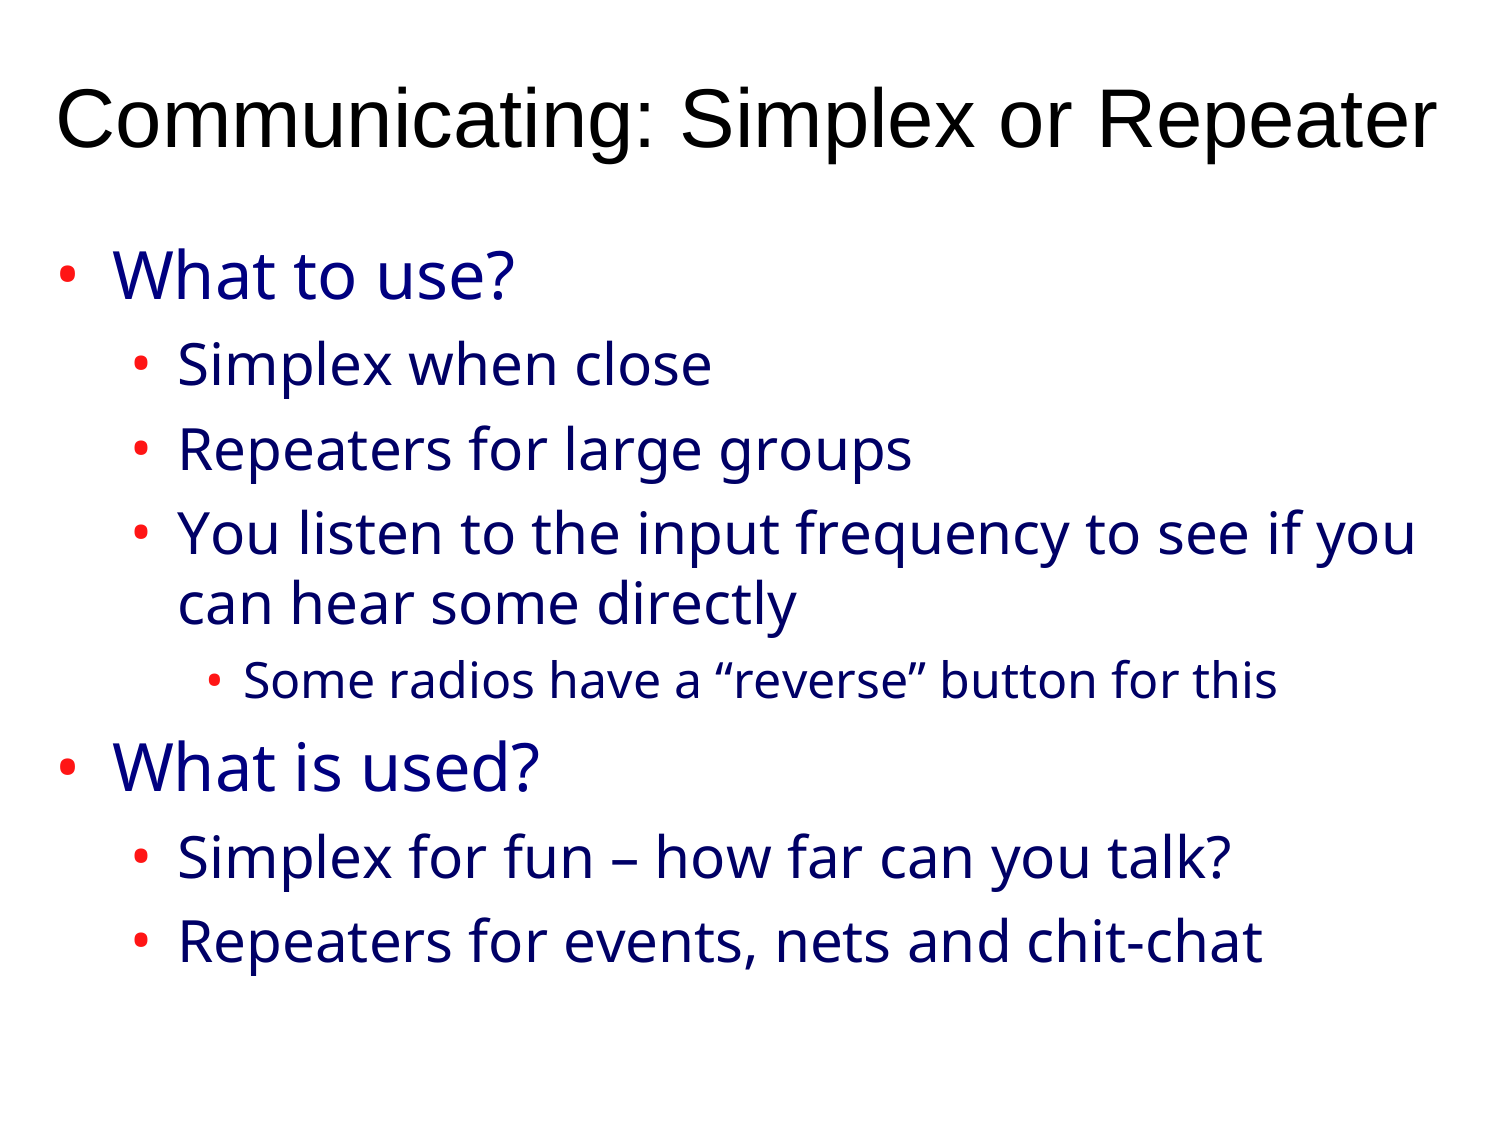

# Communicating: Simplex or Repeater
What to use?
Simplex when close
Repeaters for large groups
You listen to the input frequency to see if you can hear some directly
Some radios have a “reverse” button for this
What is used?
Simplex for fun – how far can you talk?
Repeaters for events, nets and chit-chat